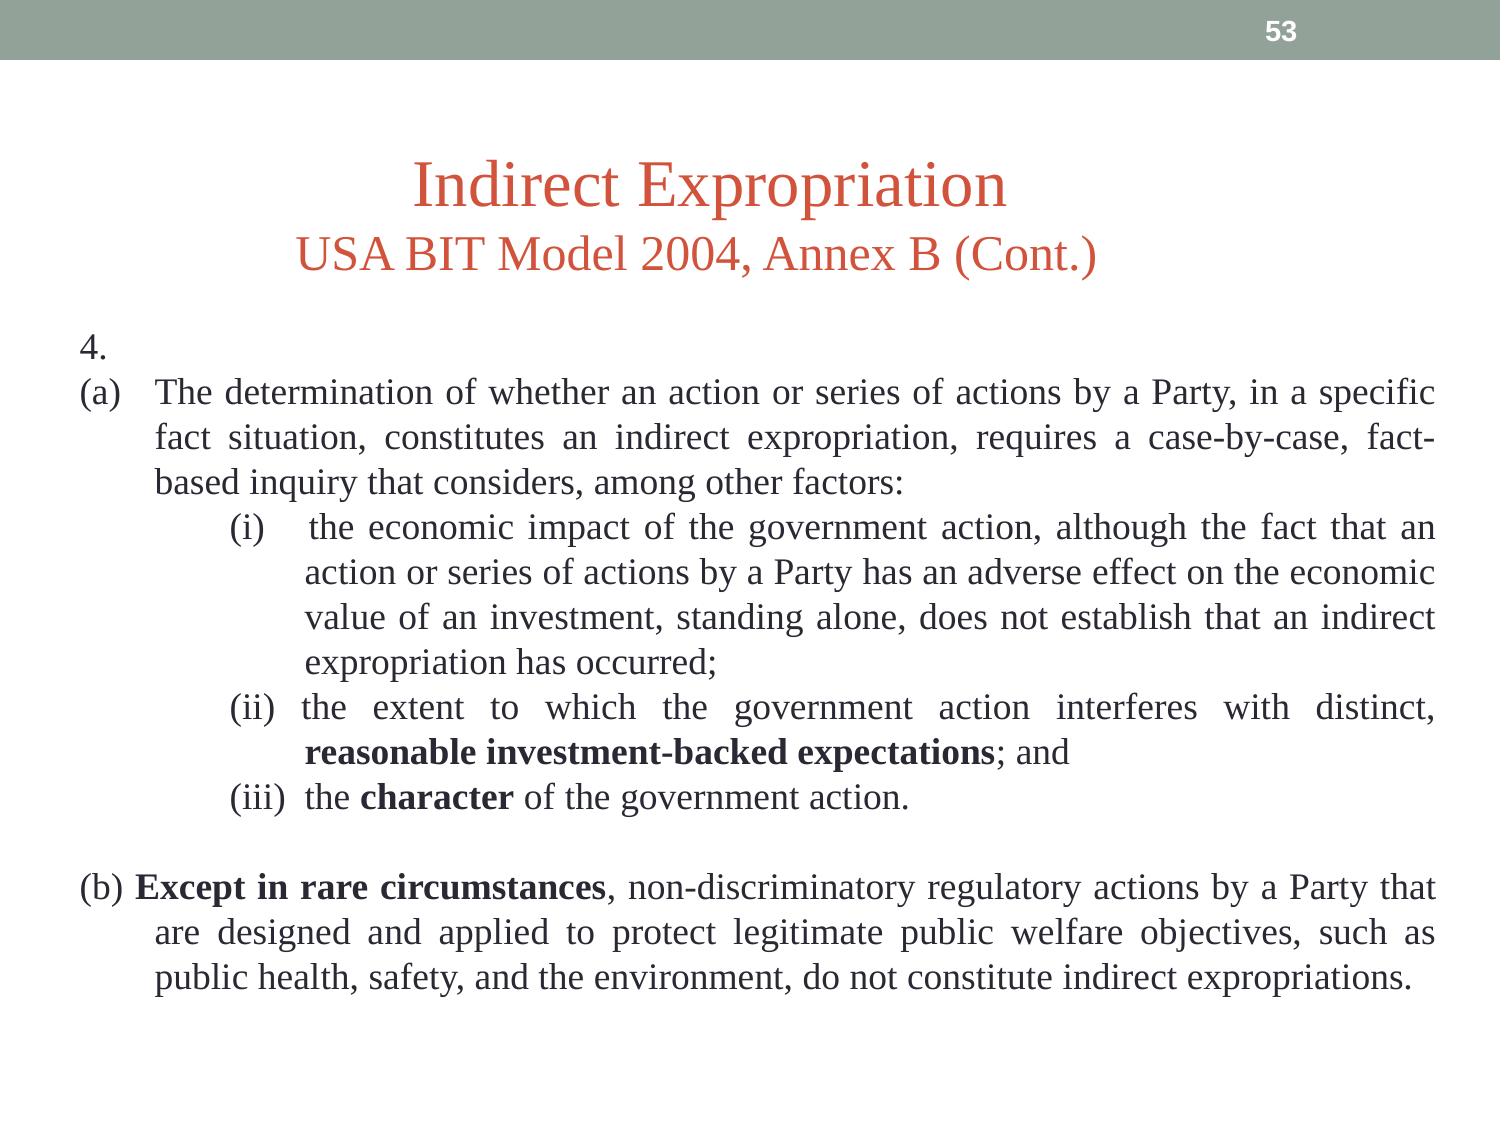

 Indirect Expropriation
USA BIT Model 2004, Annex B (Cont.)
4.
The determination of whether an action or series of actions by a Party, in a specific fact situation, constitutes an indirect expropriation, requires a case-by-case, fact-based inquiry that considers, among other factors:
(i) 	the economic impact of the government action, although the fact that an action or series of actions by a Party has an adverse effect on the economic value of an investment, standing alone, does not establish that an indirect expropriation has occurred;
(ii) the extent to which the government action interferes with distinct, reasonable investment-backed expectations; and
(iii) 	the character of the government action.
(b) Except in rare circumstances, non-discriminatory regulatory actions by a Party that are designed and applied to protect legitimate public welfare objectives, such as public health, safety, and the environment, do not constitute indirect expropriations.